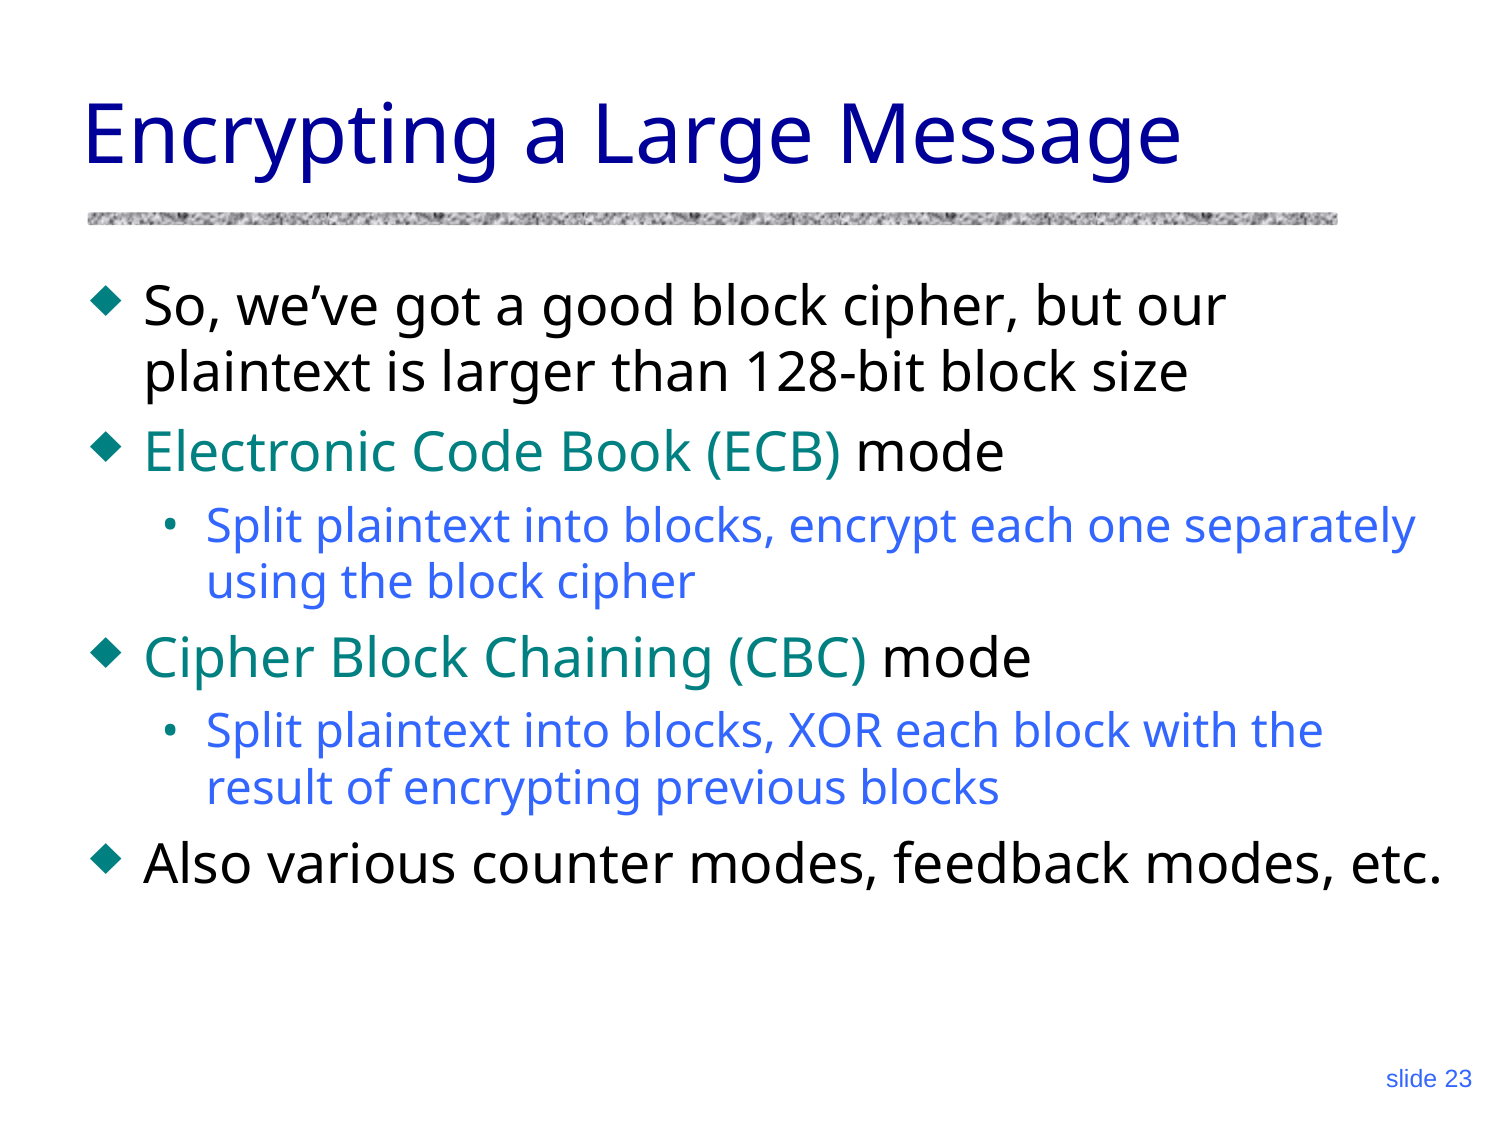

# Encrypting a Large Message
So, we’ve got a good block cipher, but our plaintext is larger than 128-bit block size
Electronic Code Book (ECB) mode
Split plaintext into blocks, encrypt each one separately using the block cipher
Cipher Block Chaining (CBC) mode
Split plaintext into blocks, XOR each block with the result of encrypting previous blocks
Also various counter modes, feedback modes, etc.
slide